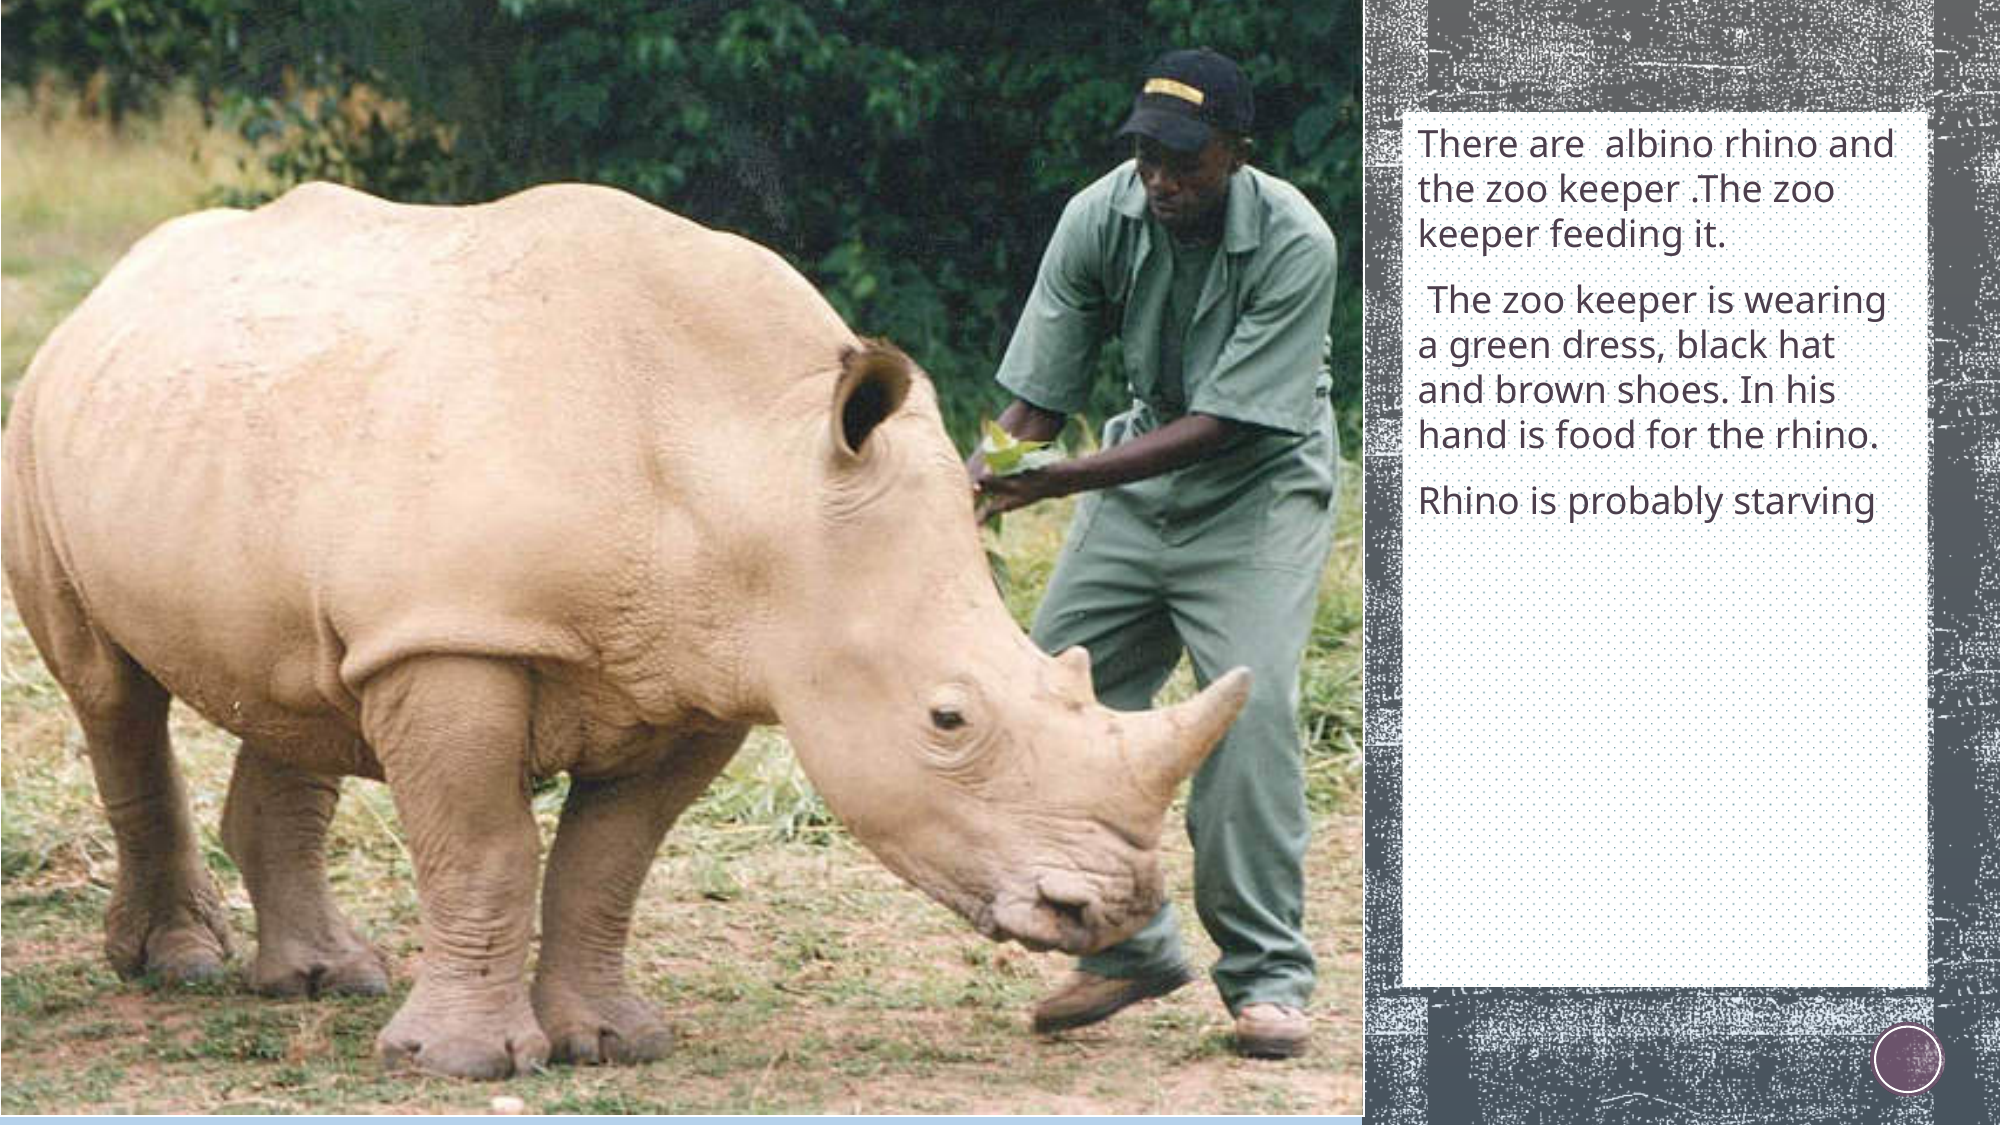

#
There are albino rhino and the zoo keeper .The zoo keeper feeding it.
 The zoo keeper is wearing a green dress, black hat and brown shoes. In his hand is food for the rhino.
Rhino is probably starving